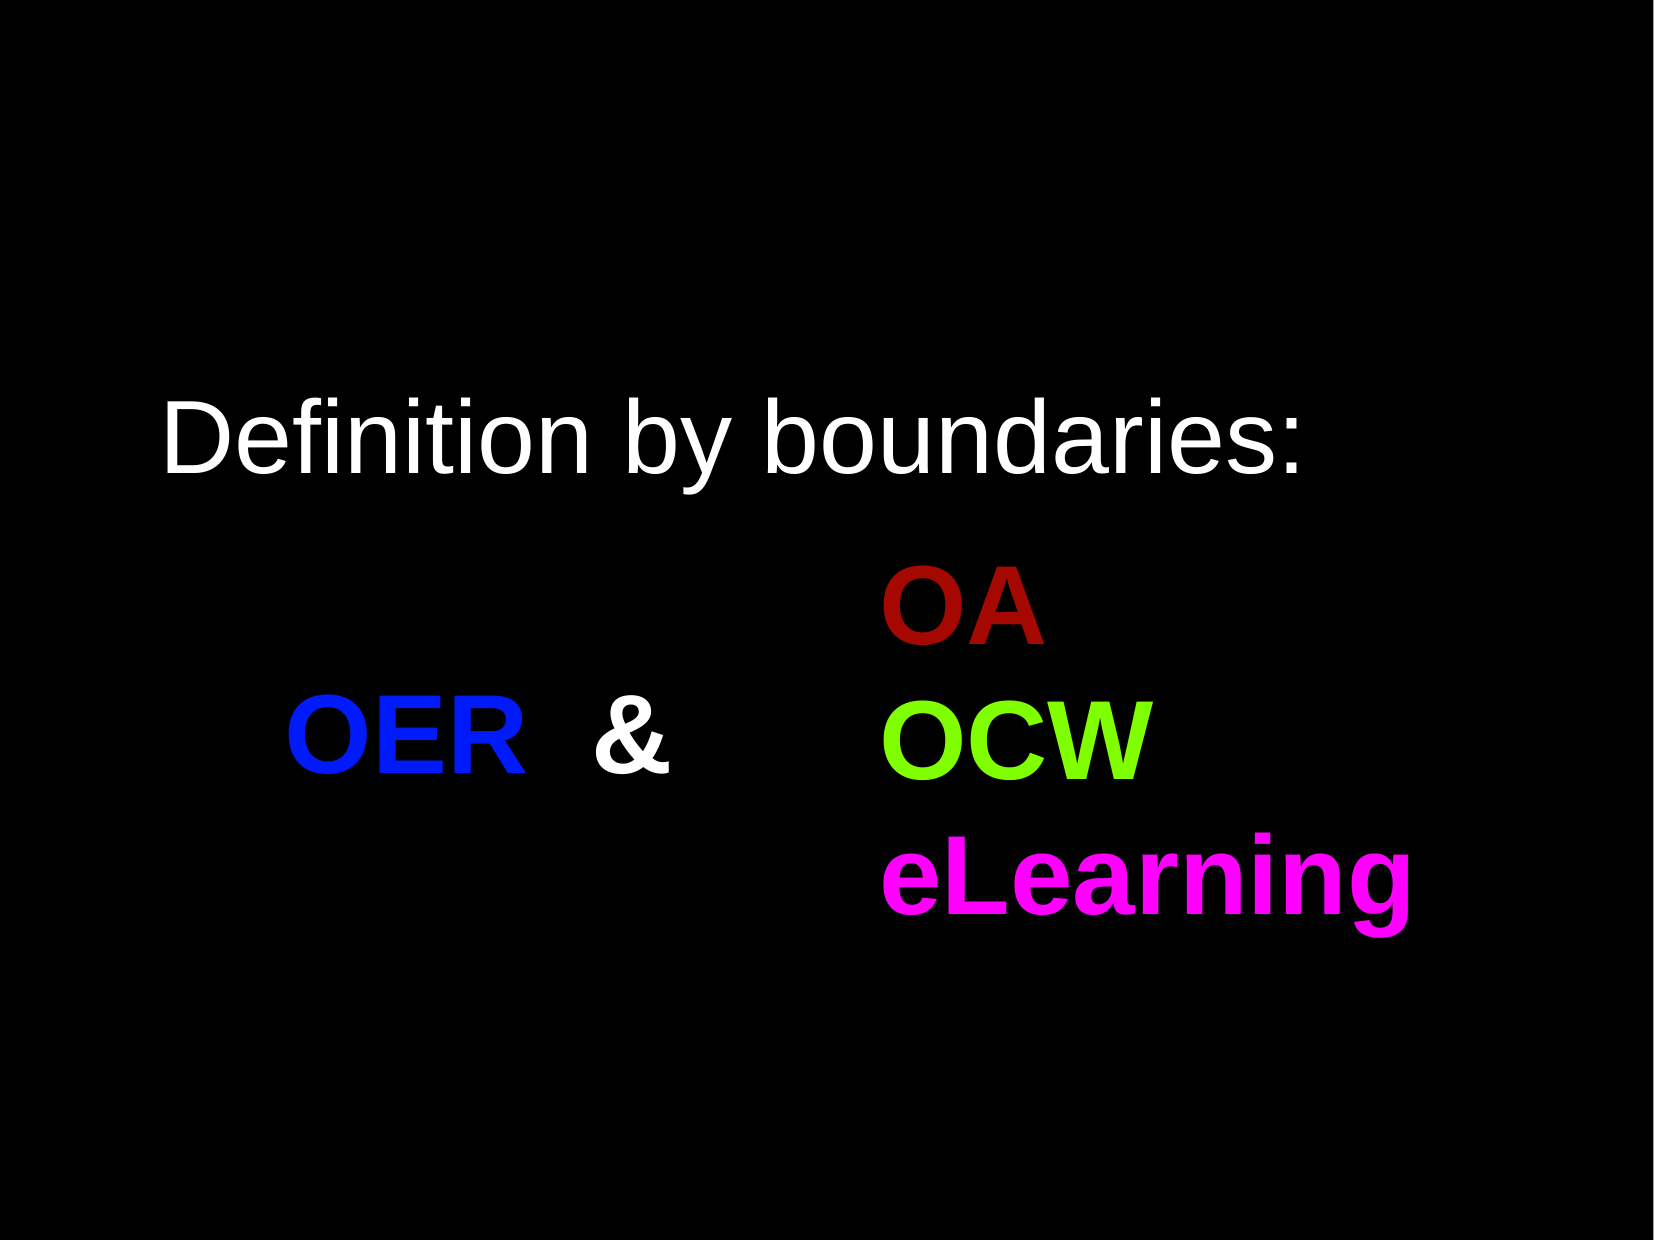

Definition by boundaries:
OA
OCW
eLearning
OER &